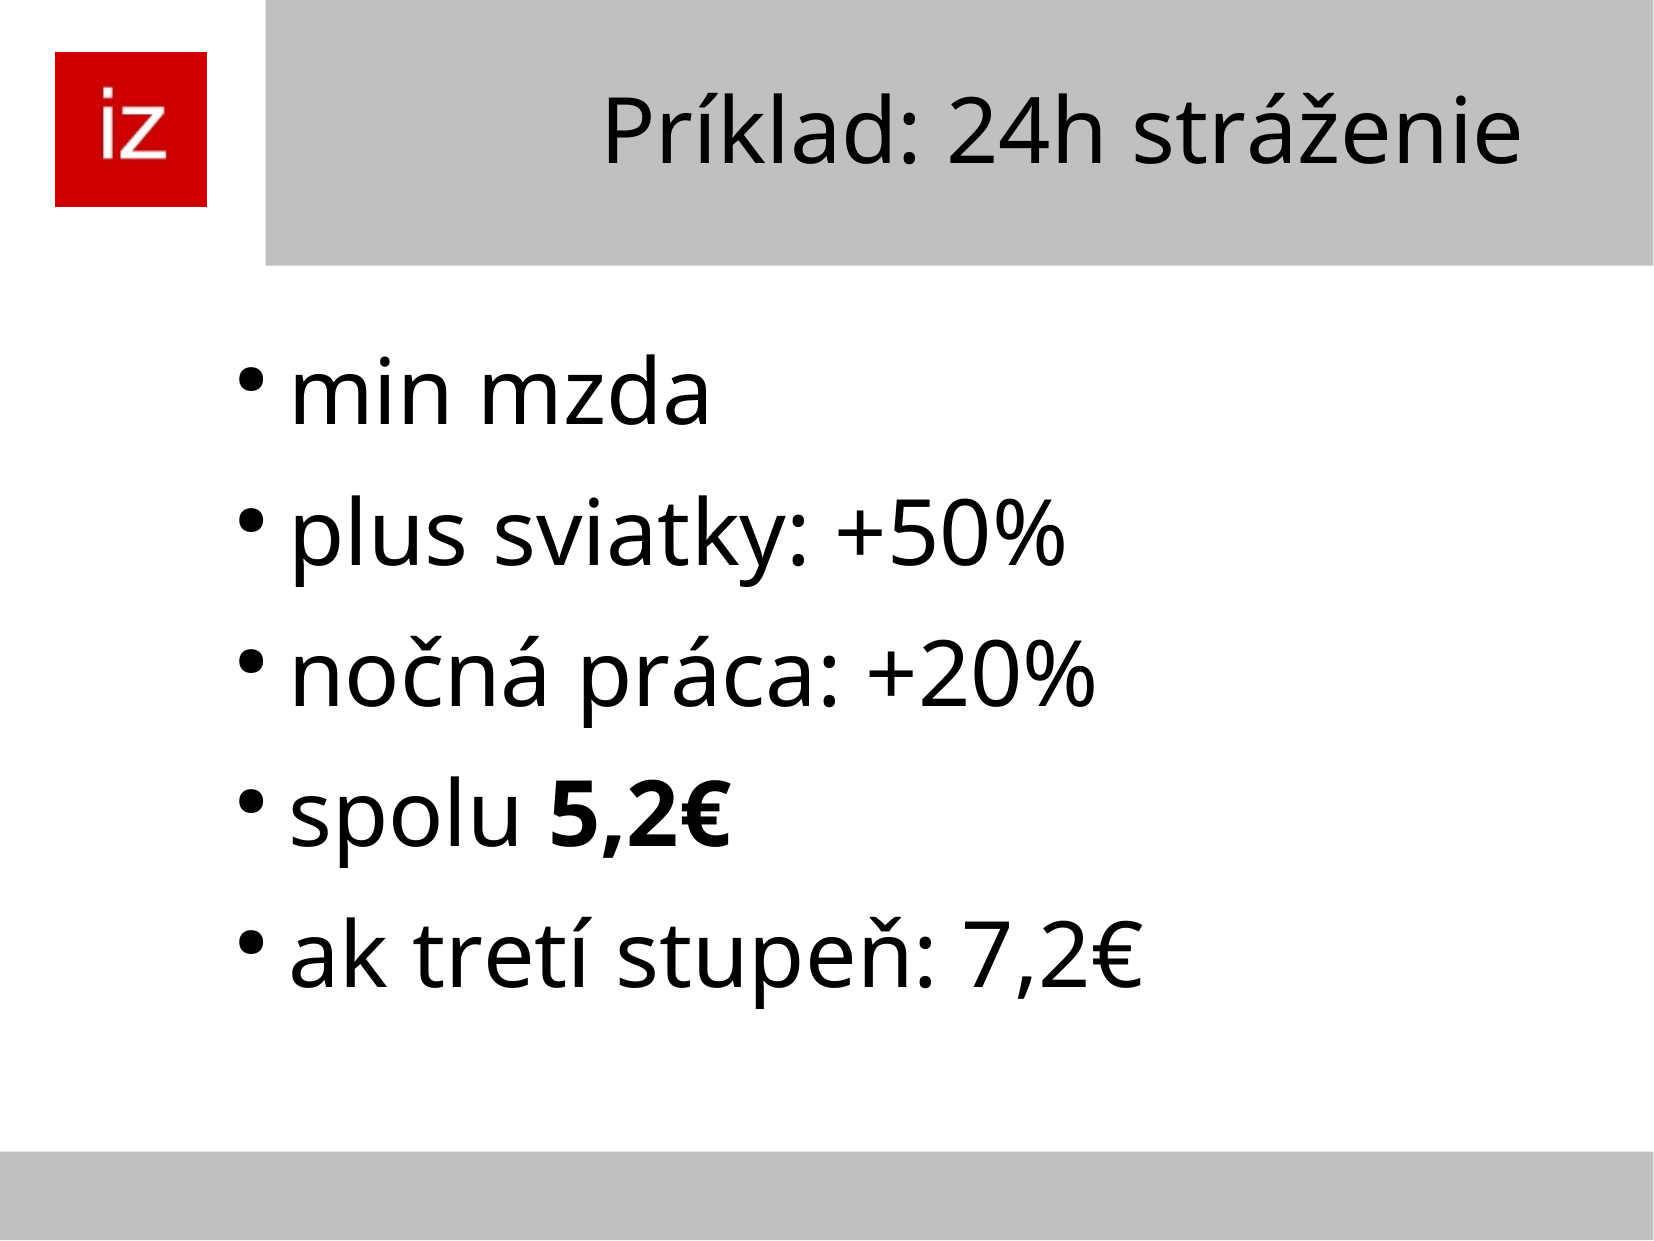

# Príklad: 24h stráženie
min mzda
plus sviatky: +50%
nočná práca: +20%
spolu 5,2€
ak tretí stupeň: 7,2€